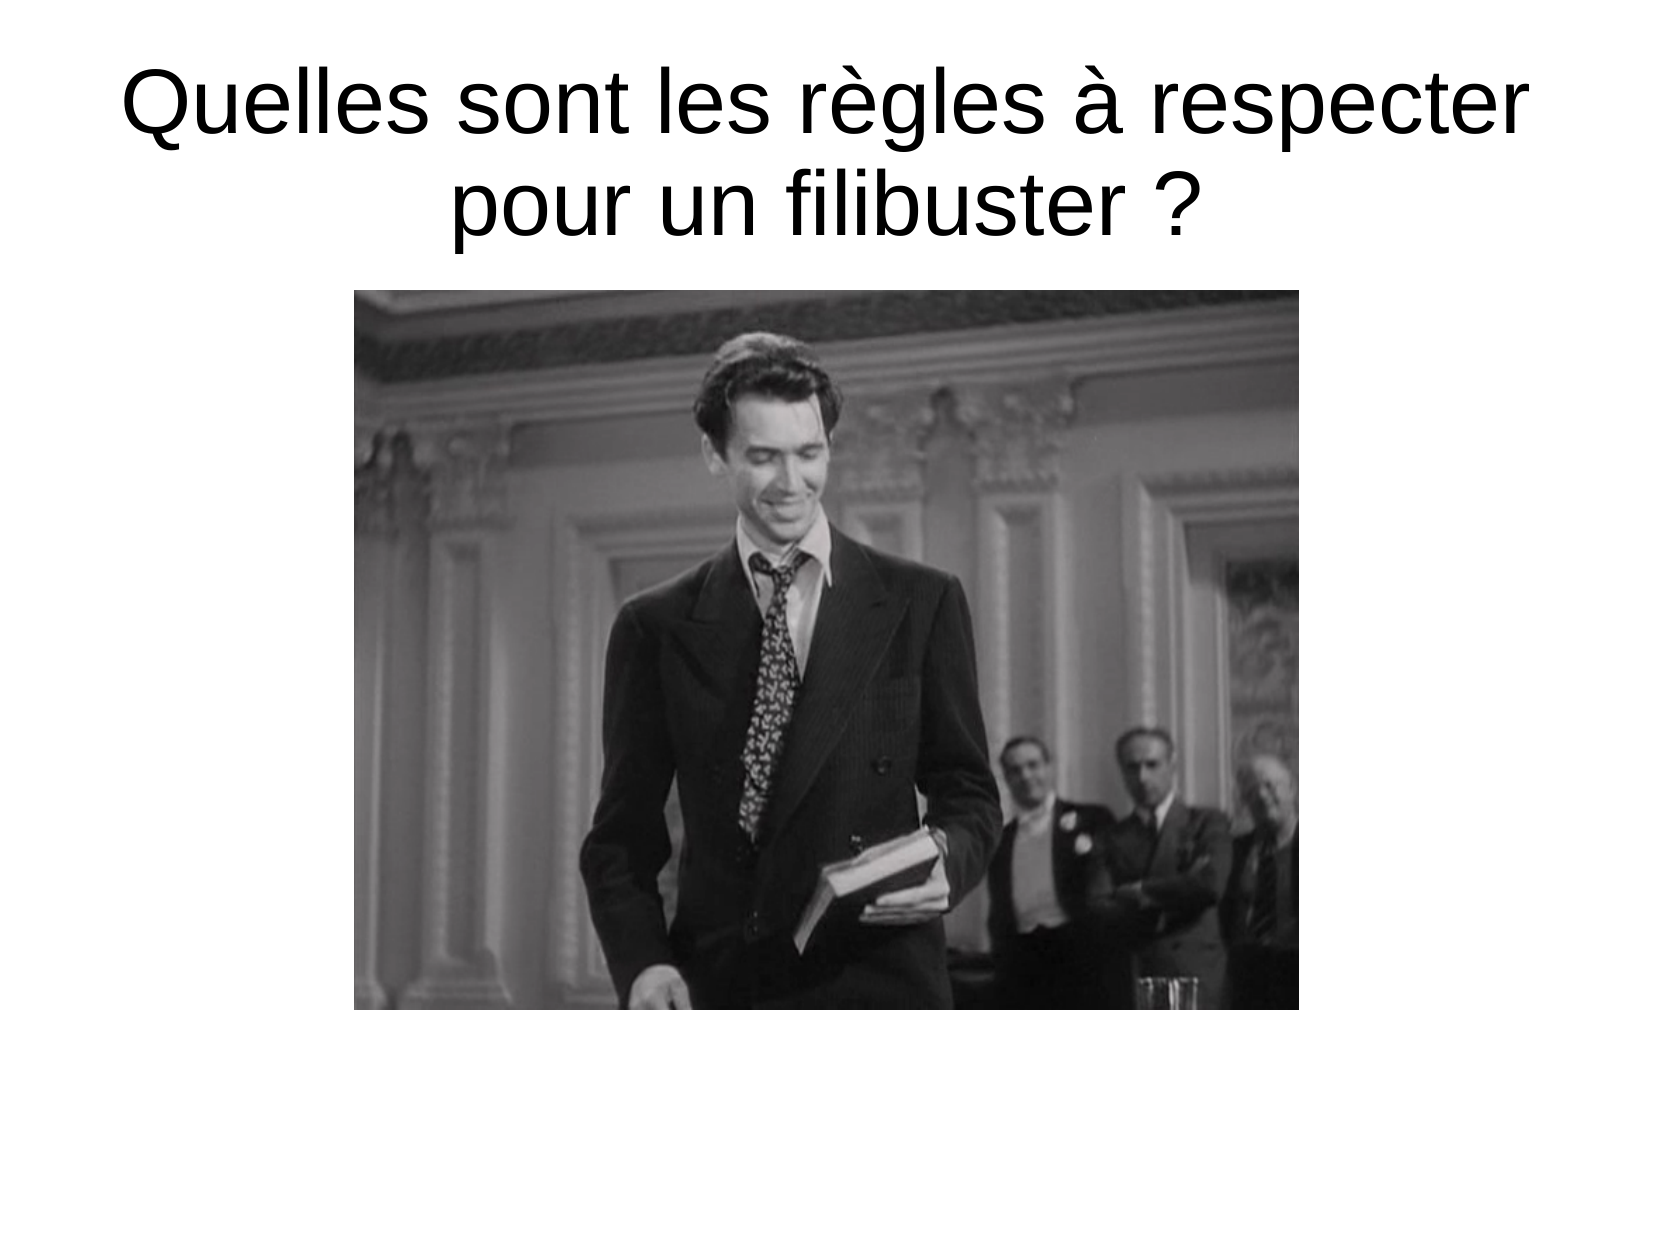

# Quelles sont les règles à respecter pour un filibuster ?